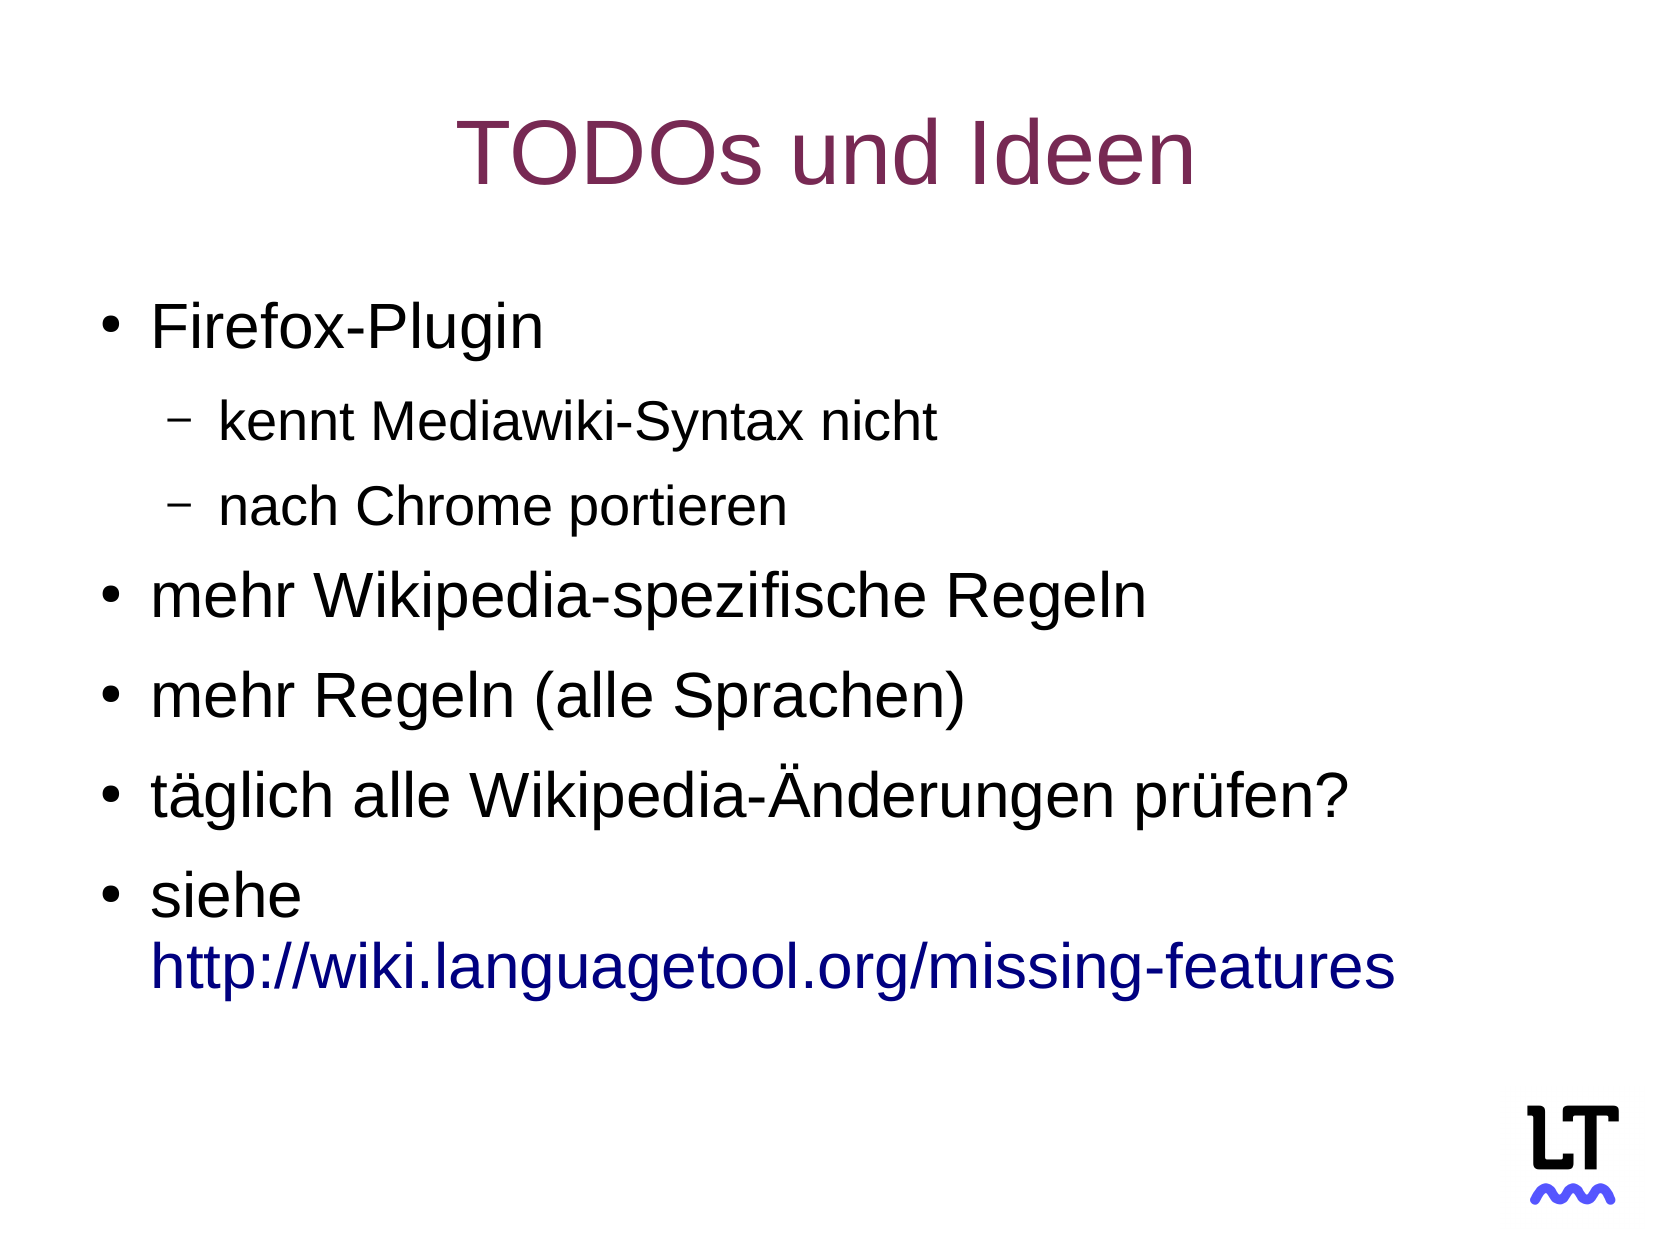

# TODOs und Ideen
Firefox-Plugin
kennt Mediawiki-Syntax nicht
nach Chrome portieren
mehr Wikipedia-spezifische Regeln
mehr Regeln (alle Sprachen)
täglich alle Wikipedia-Änderungen prüfen?
siehe http://wiki.languagetool.org/missing-features